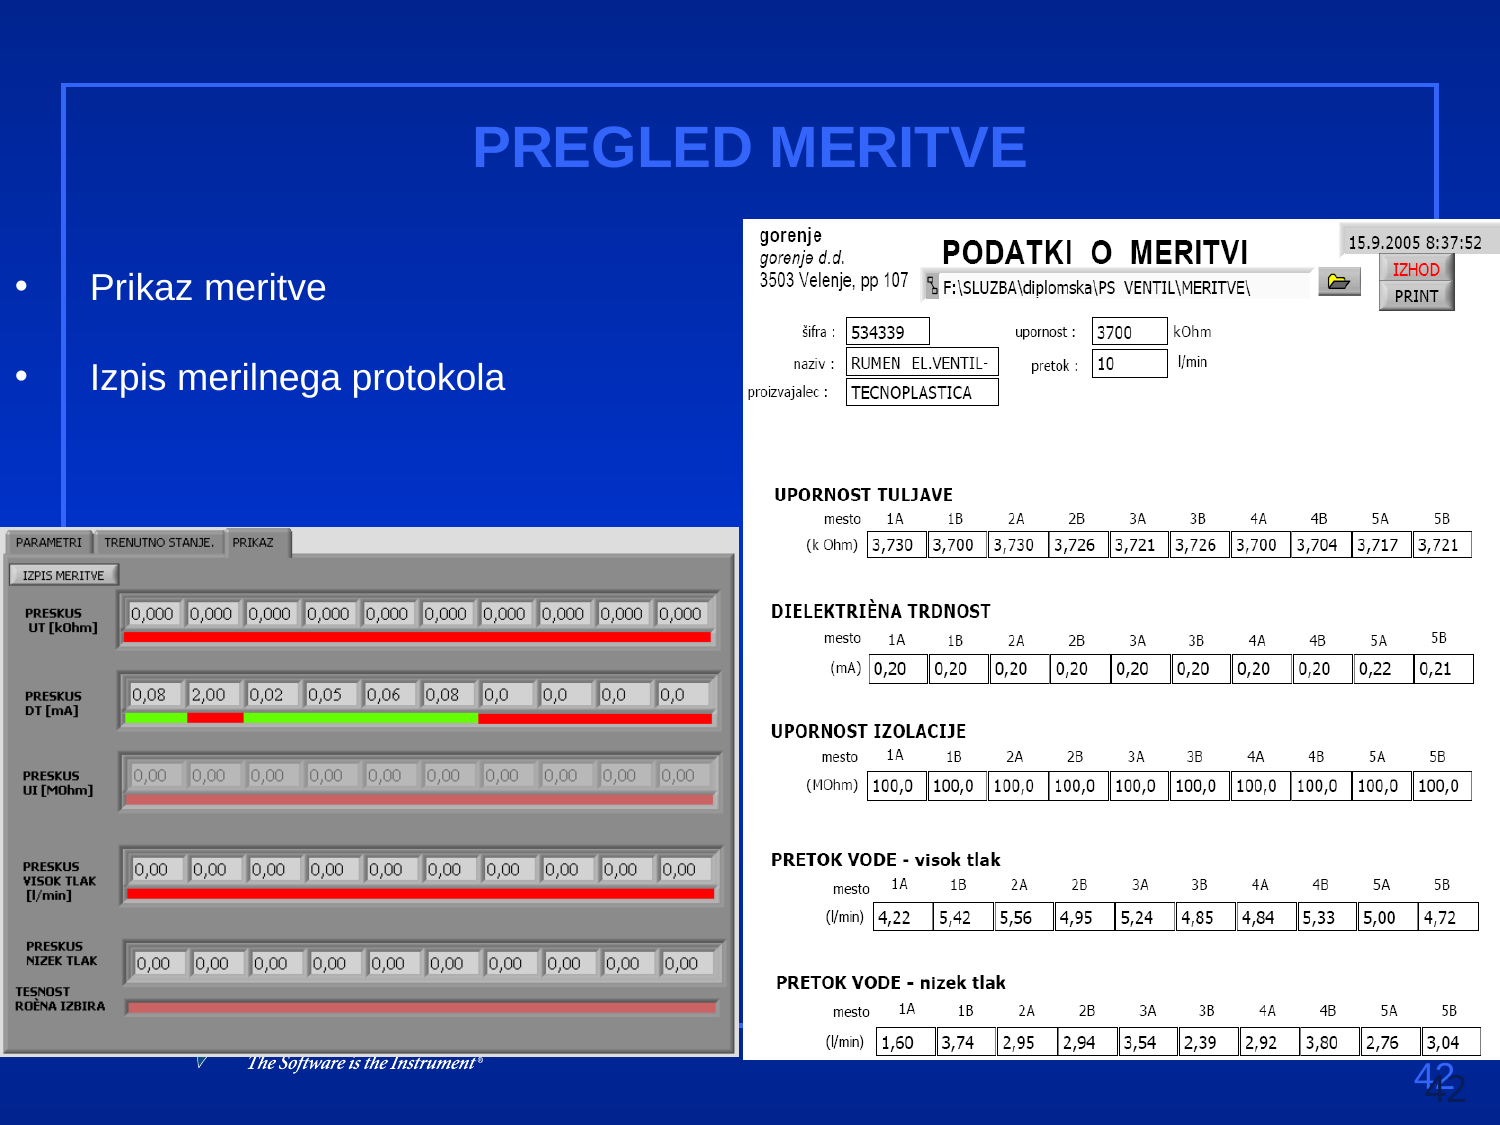

PREGLED MERITVE
Prikaz meritve
Izpis merilnega protokola